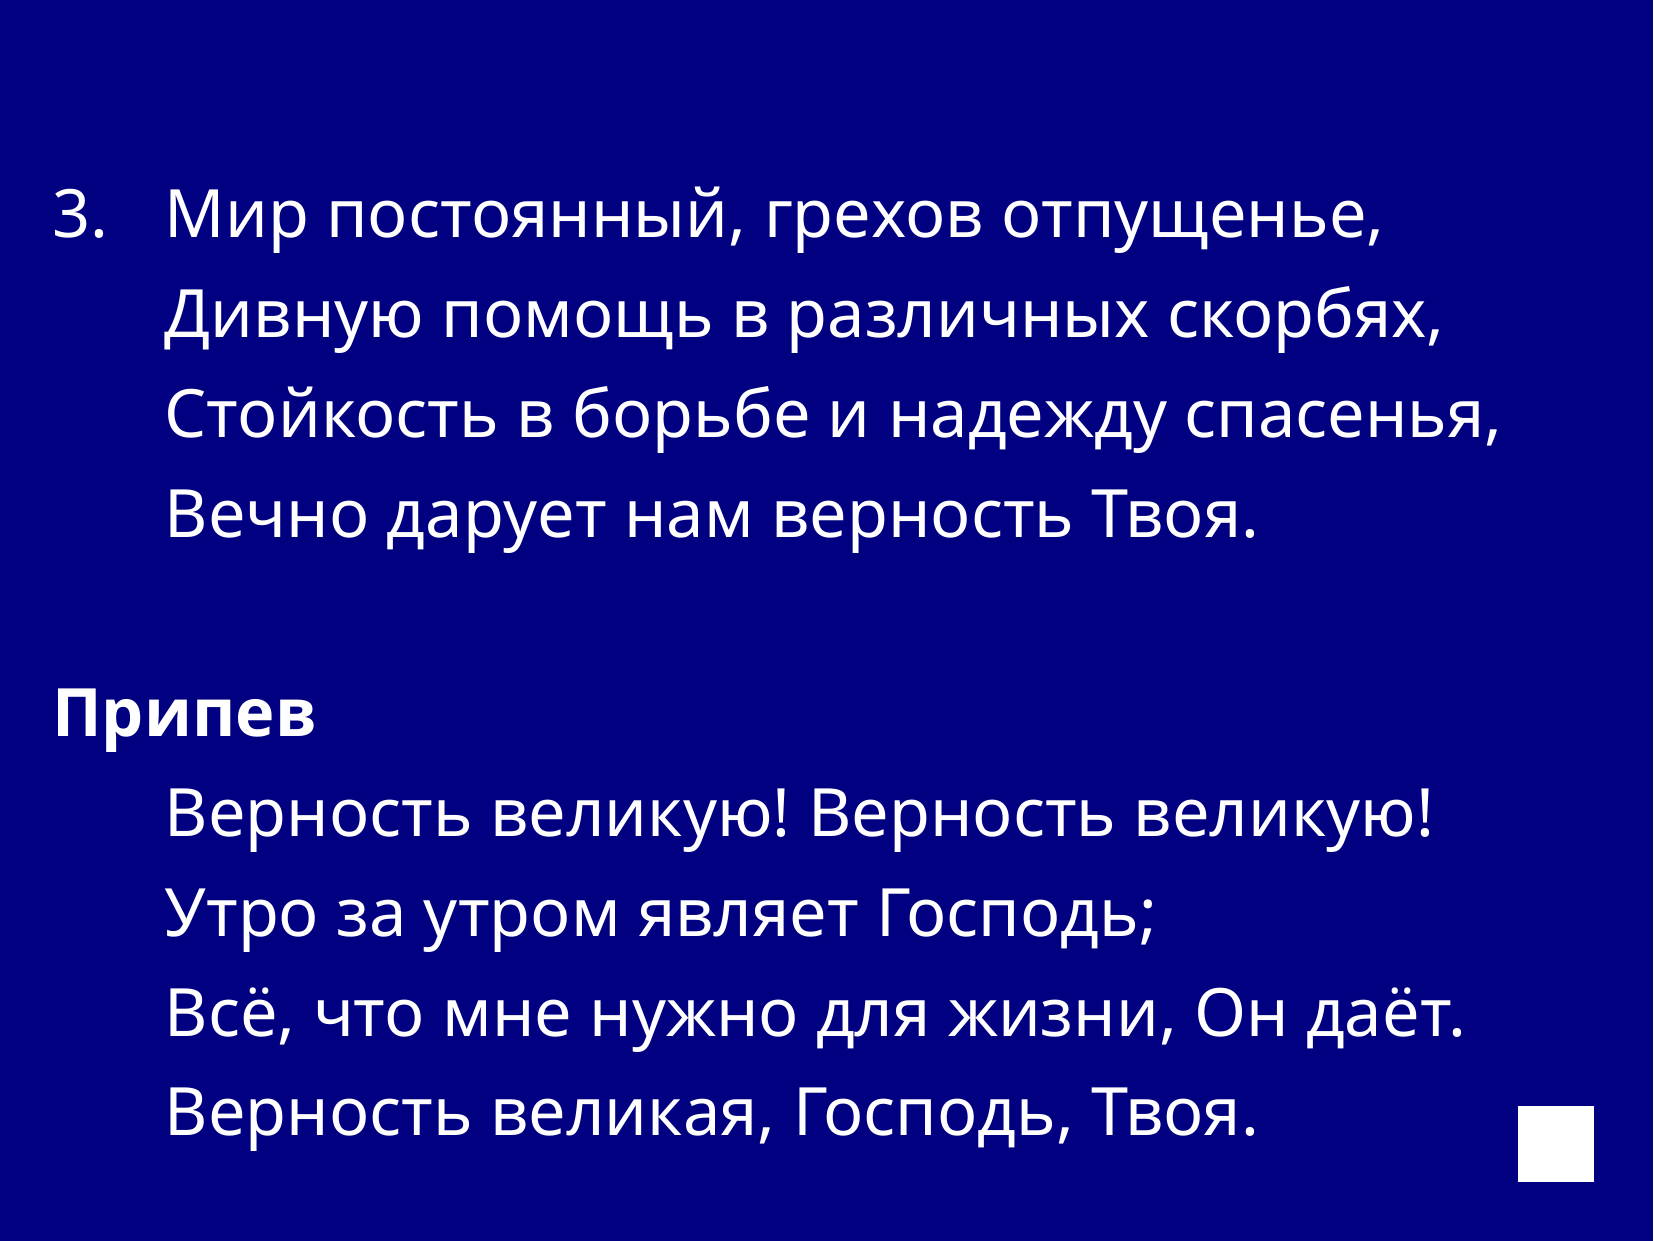

3.	Мир постоянный, грехов отпущенье,
	Дивную помощь в различных скорбях,
	Стойкость в борьбе и надежду спасенья,
	Вечно дарует нам верность Твоя.
Припев
	Верность великую! Верность великую!
	Утро за утром являет Господь;
	Всё, что мне нужно для жизни, Он даёт.
	Верность великая, Господь, Твоя.